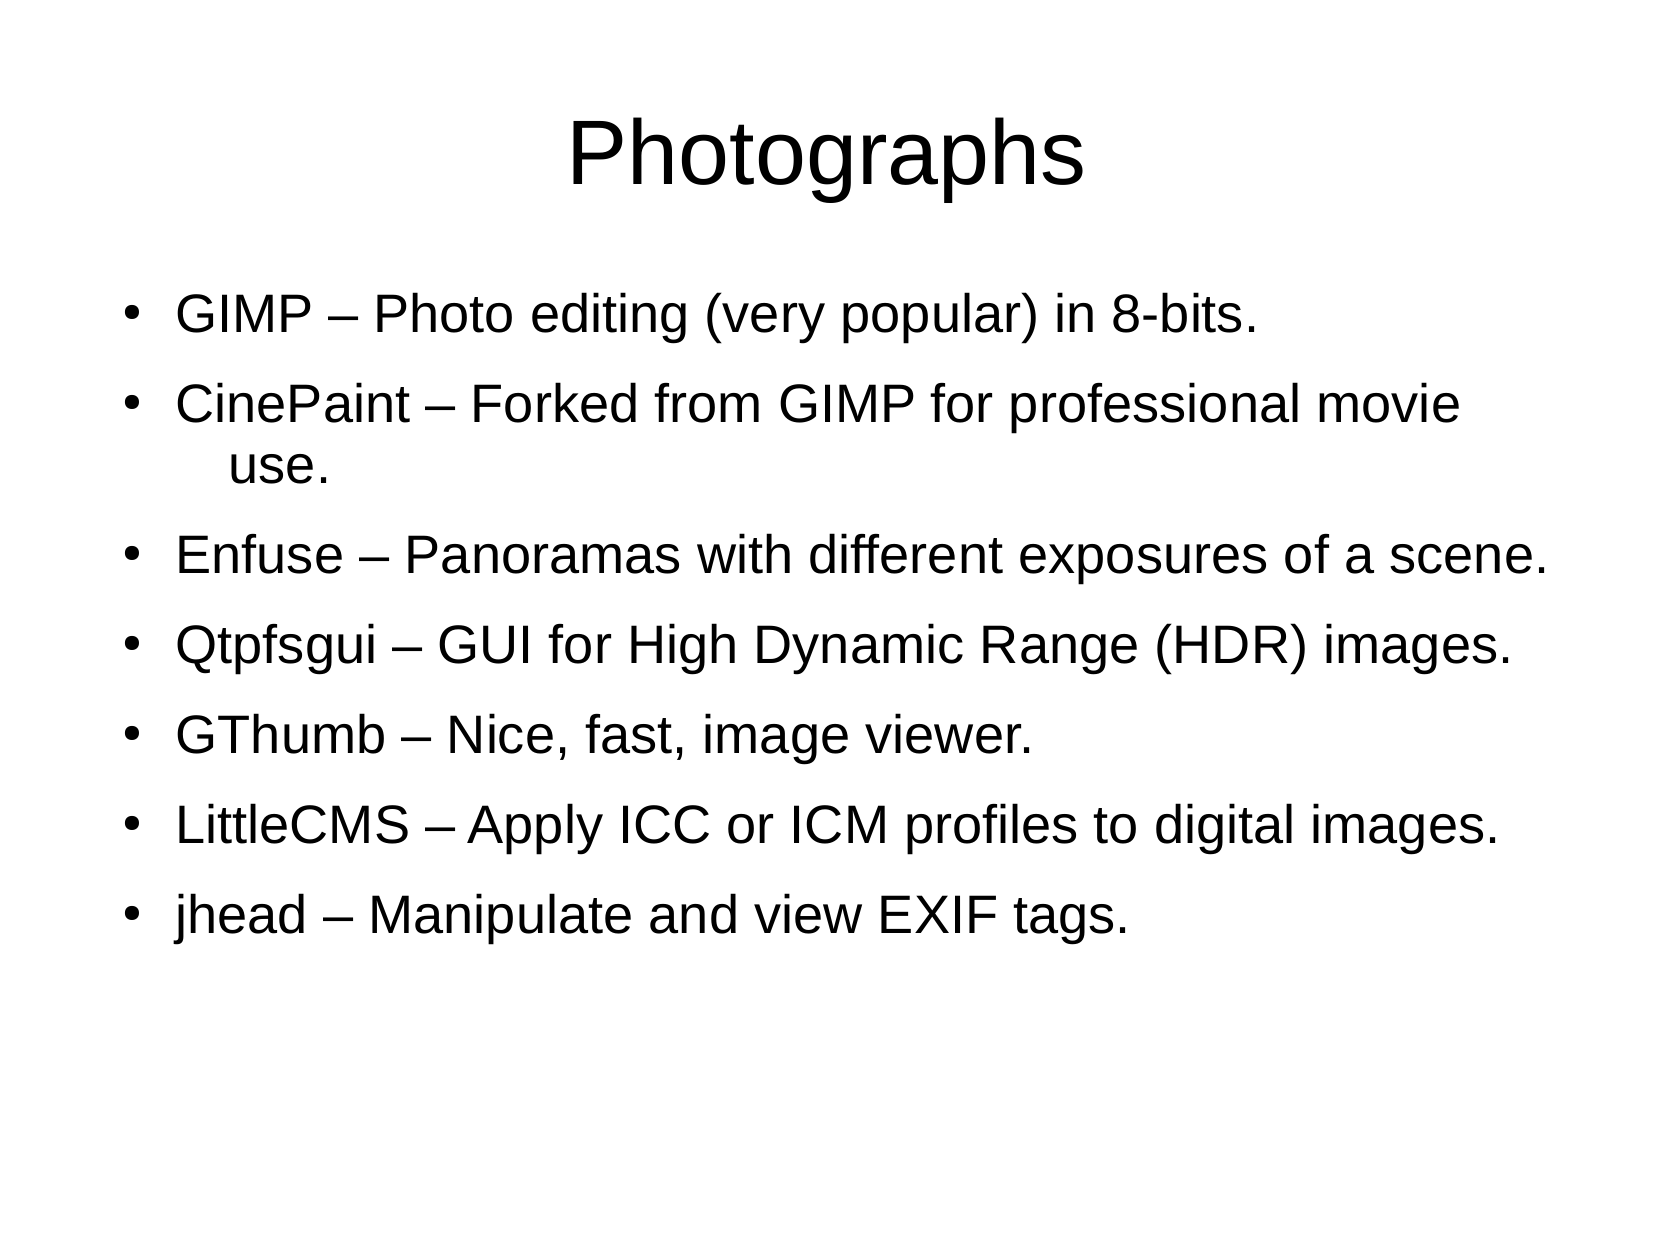

# Photographs
GIMP – Photo editing (very popular) in 8-bits.
CinePaint – Forked from GIMP for professional movie use.
Enfuse – Panoramas with different exposures of a scene.
Qtpfsgui – GUI for High Dynamic Range (HDR) images.
GThumb – Nice, fast, image viewer.
LittleCMS – Apply ICC or ICM profiles to digital images.
jhead – Manipulate and view EXIF tags.